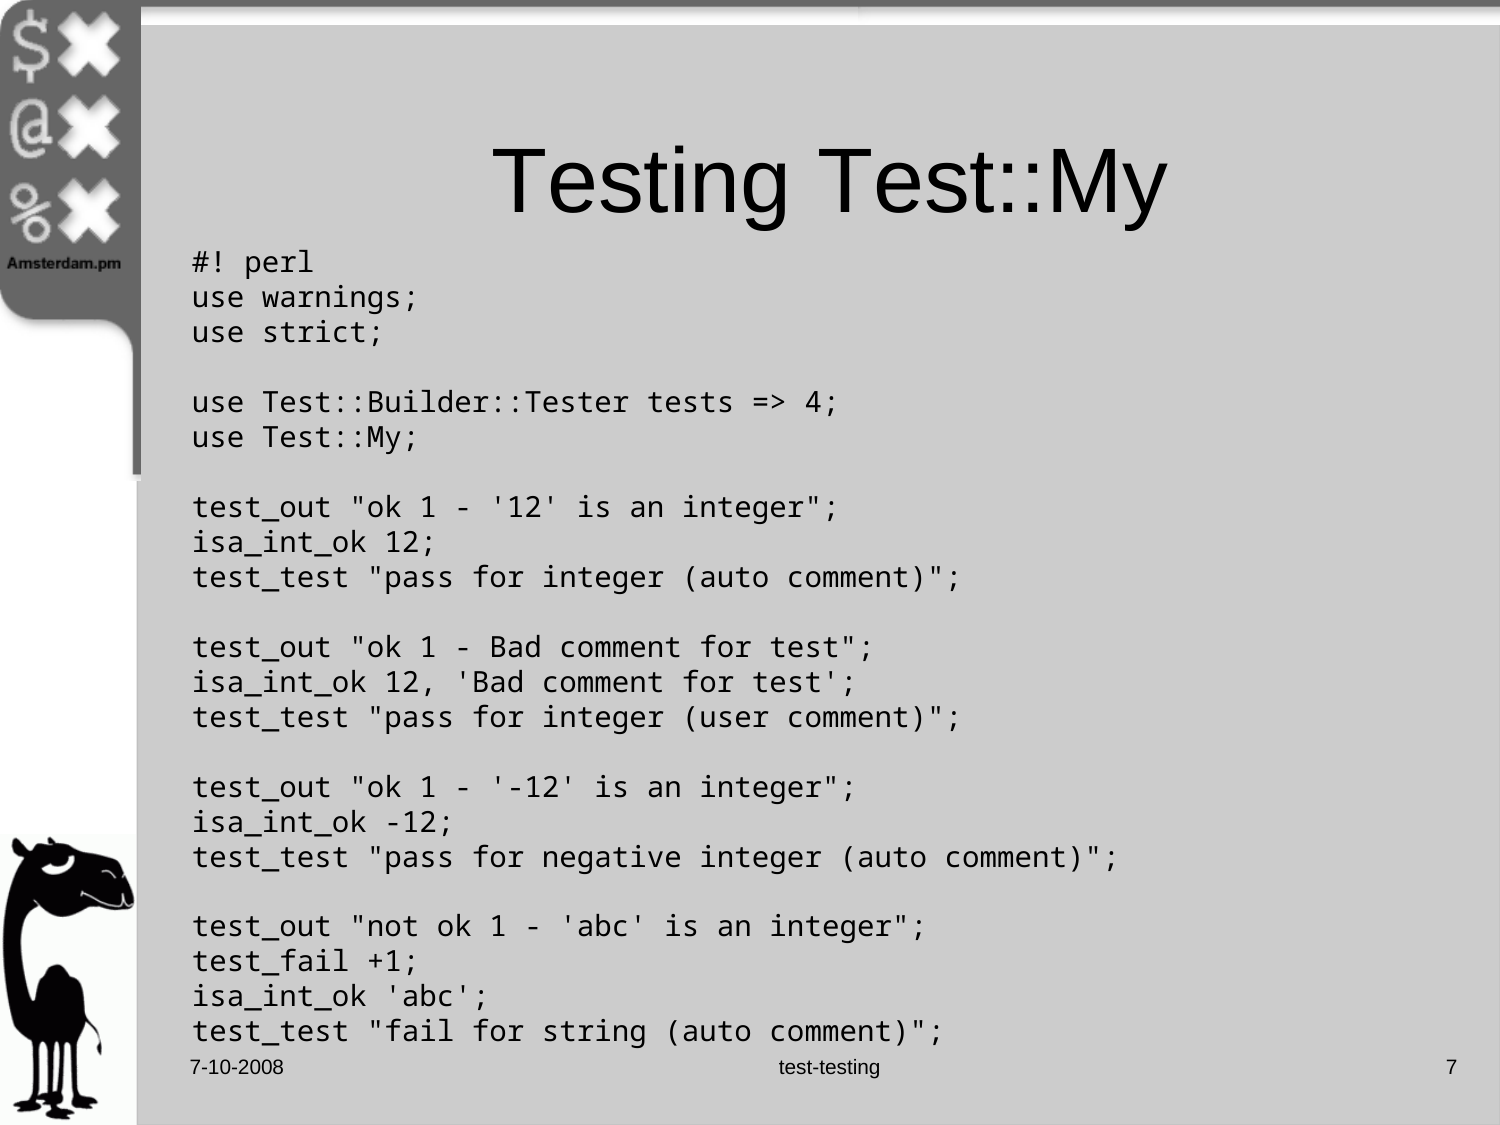

# Testing Test::My
#! perl
use warnings;
use strict;
use Test::Builder::Tester tests => 4;
use Test::My;
test_out "ok 1 - '12' is an integer";
isa_int_ok 12;
test_test "pass for integer (auto comment)";
test_out "ok 1 - Bad comment for test";
isa_int_ok 12, 'Bad comment for test';
test_test "pass for integer (user comment)";
test_out "ok 1 - '-12' is an integer";
isa_int_ok -12;
test_test "pass for negative integer (auto comment)";
test_out "not ok 1 - 'abc' is an integer";
test_fail +1;
isa_int_ok 'abc';
test_test "fail for string (auto comment)";
7-10-2008
test-testing
7